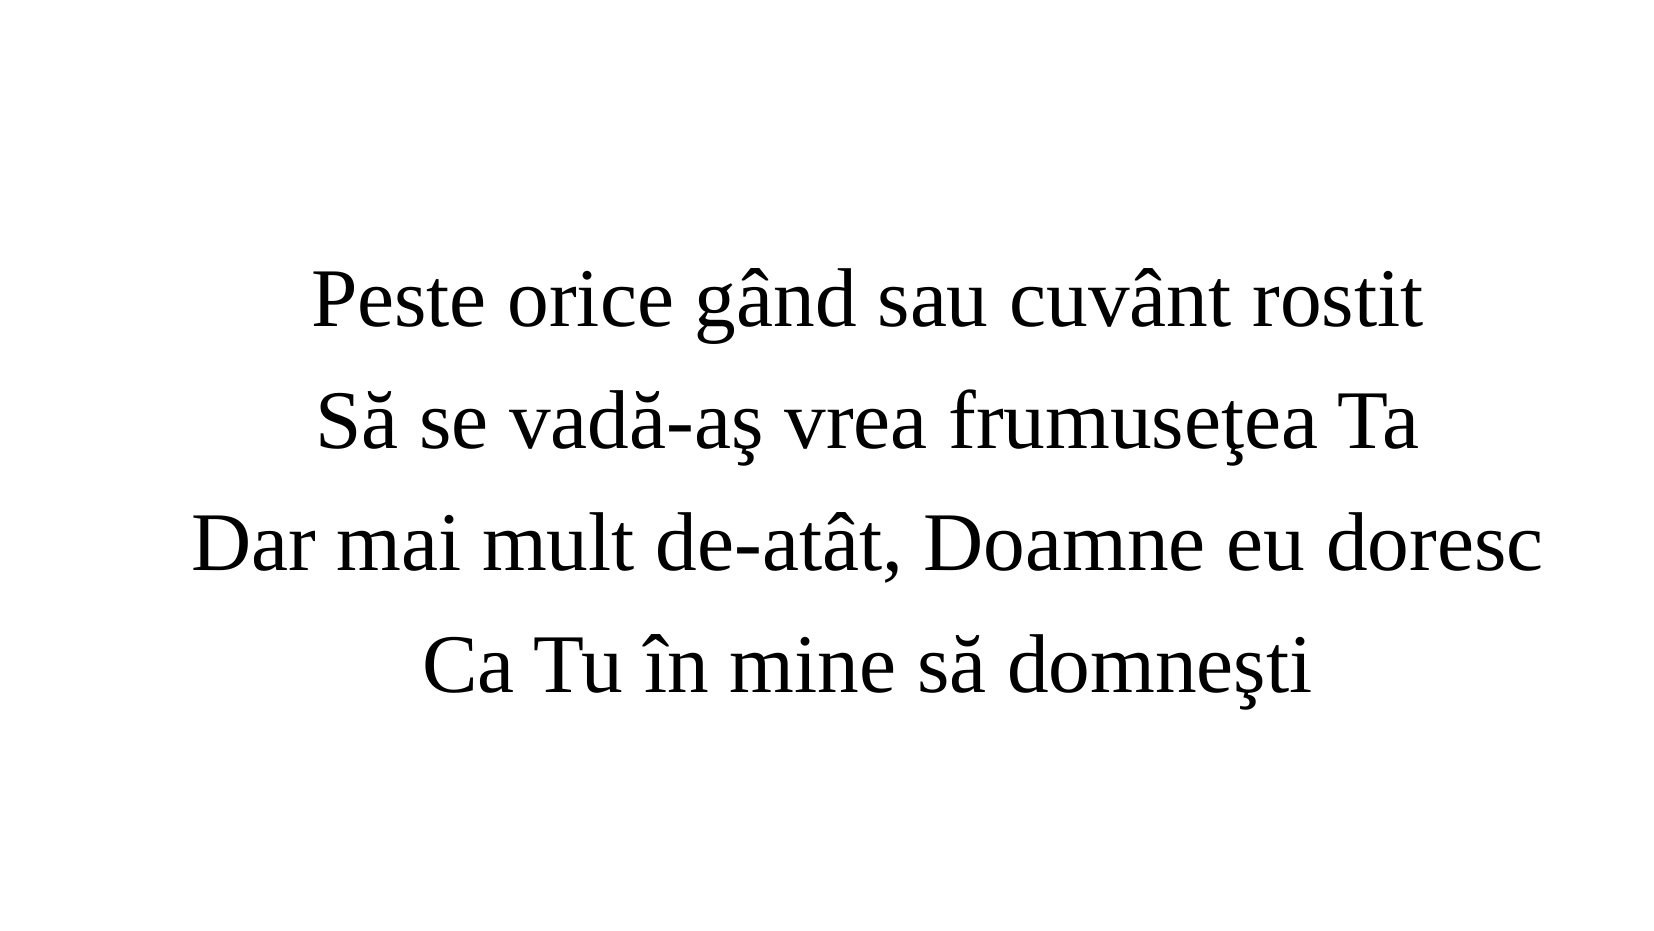

# Peste orice gând sau cuvânt rostit
Să se vadă-aş vrea frumuseţea Ta
Dar mai mult de-atât, Doamne eu doresc
Ca Tu în mine să domneşti